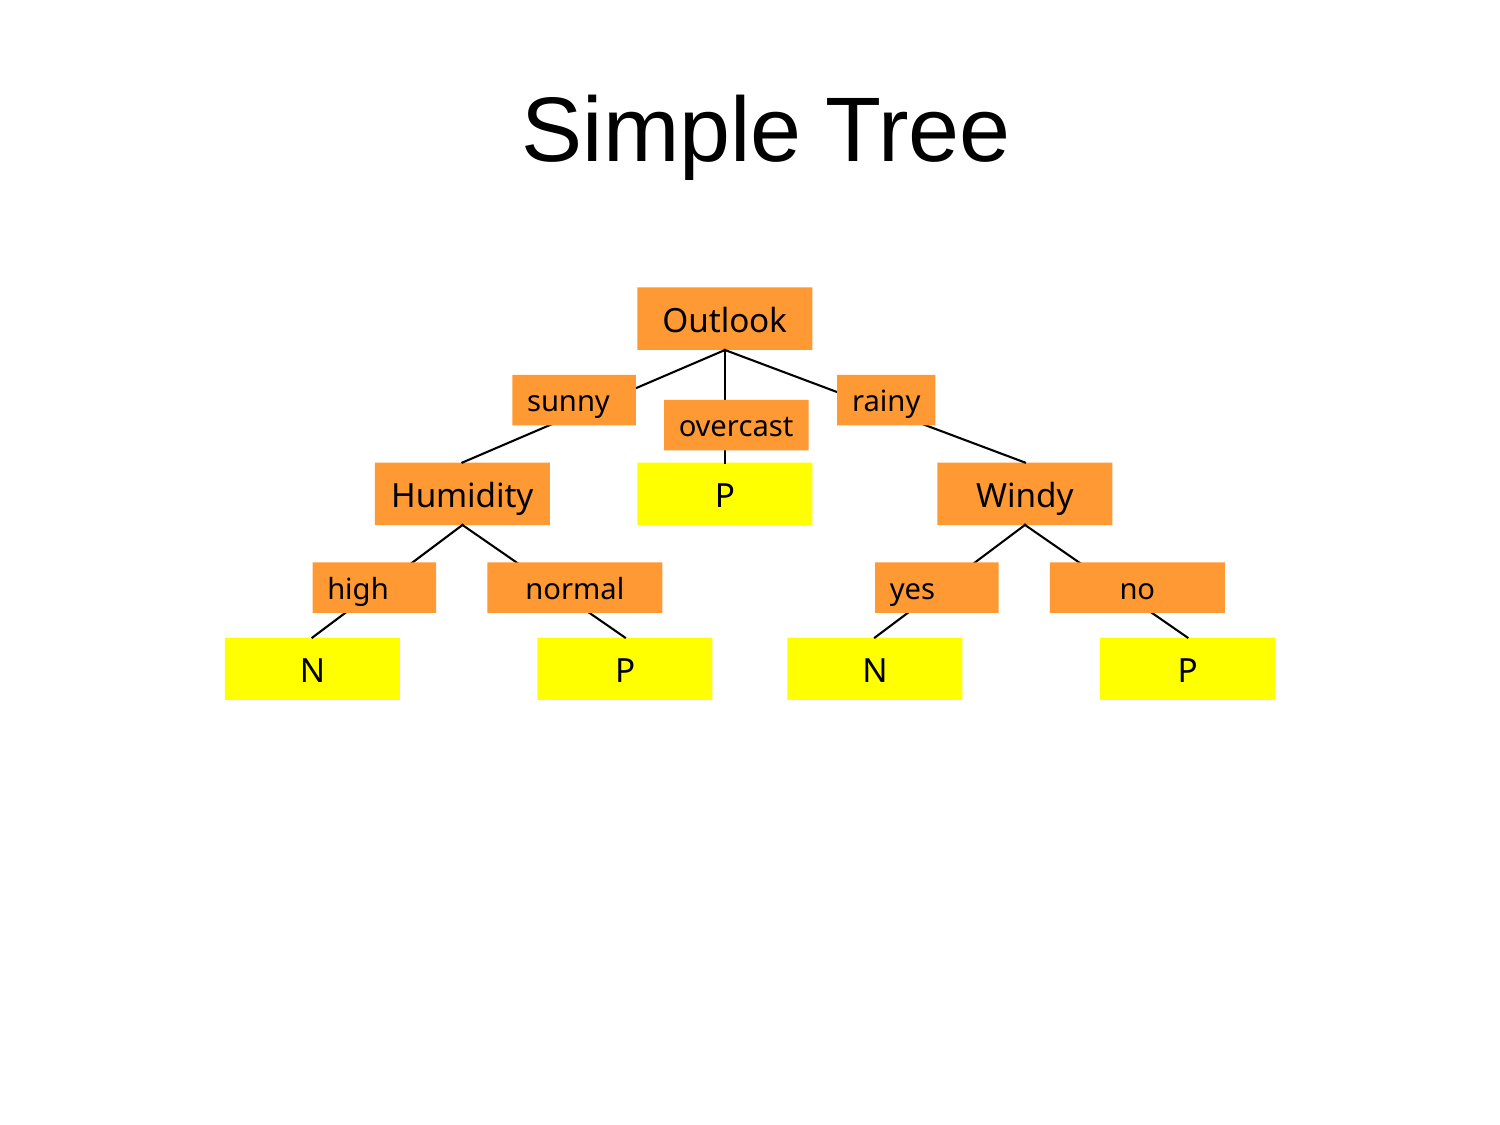

# Simple Tree
Outlook
sunny
rainy
overcast
Humidity
P
Windy
high
normal
yes
no
N
P
N
P